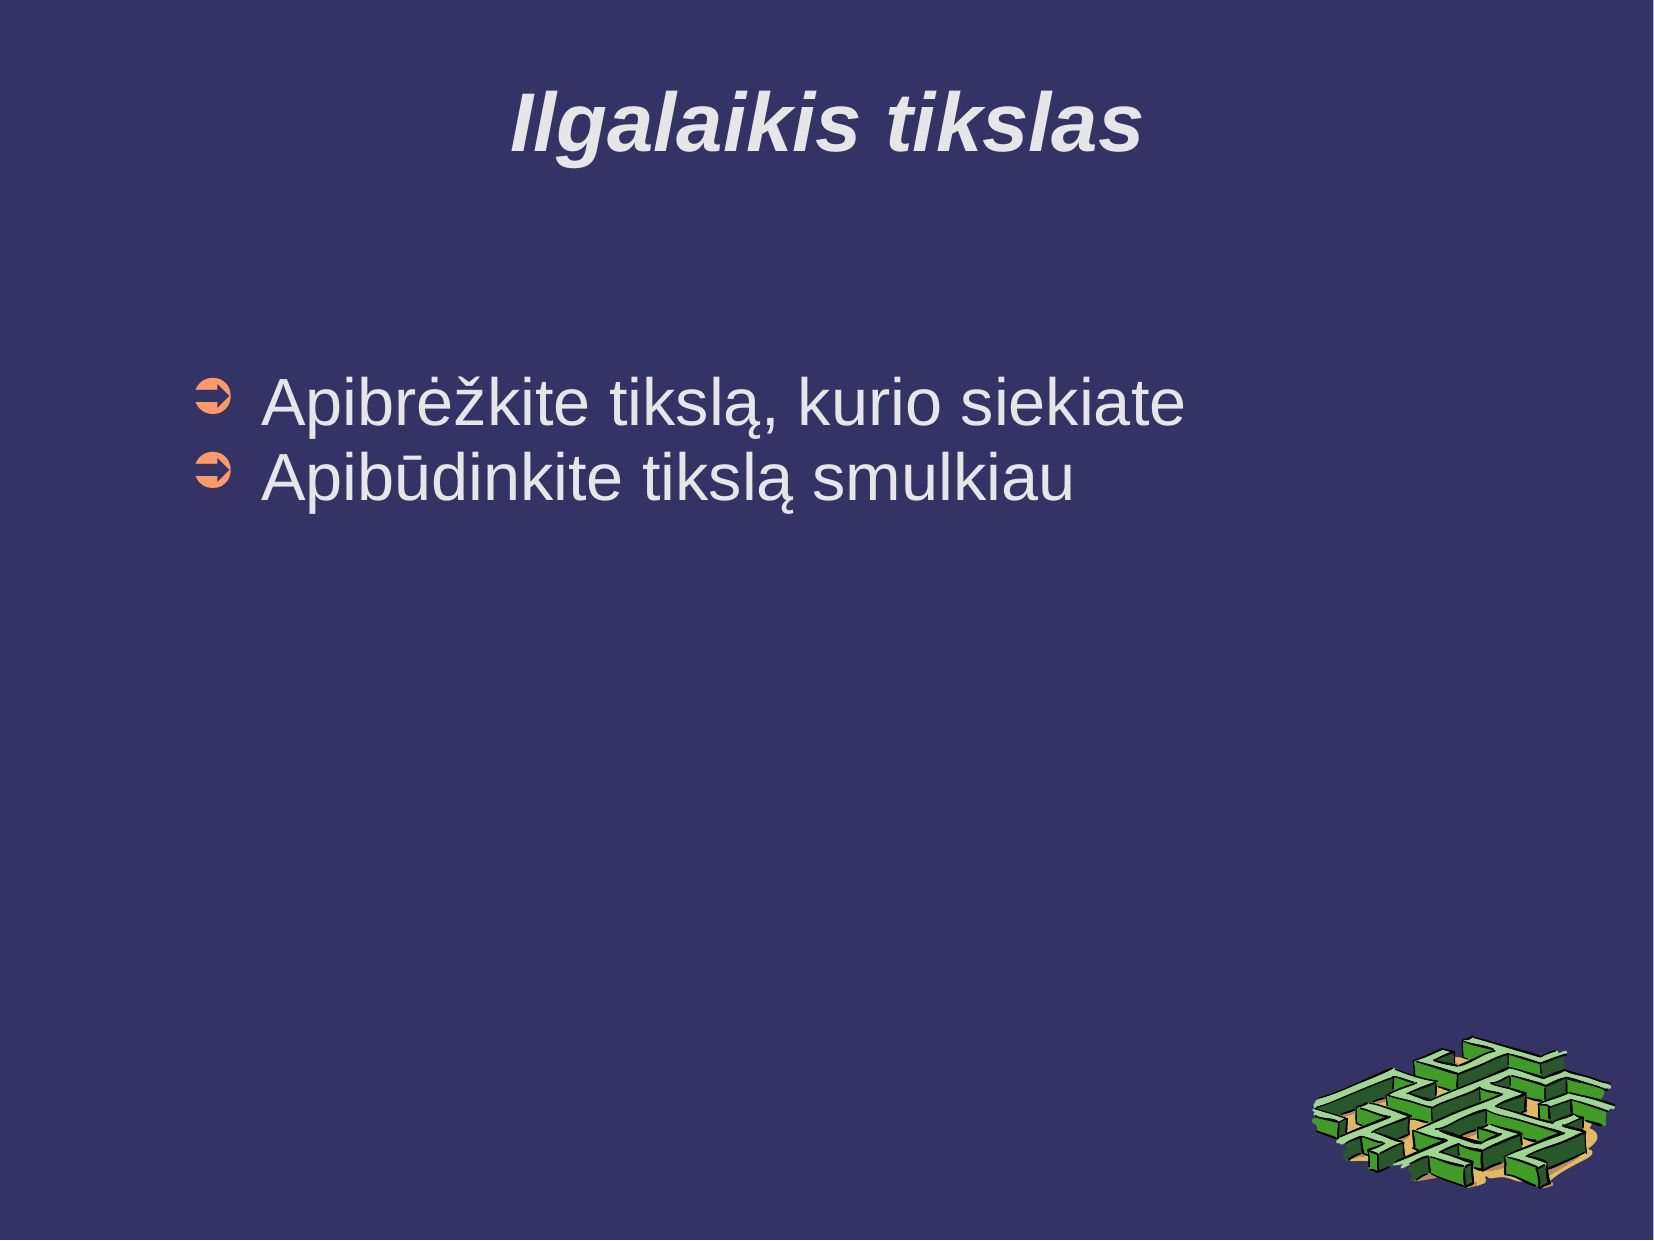

# Ilgalaikis tikslas
Apibrėžkite tikslą, kurio siekiate
Apibūdinkite tikslą smulkiau